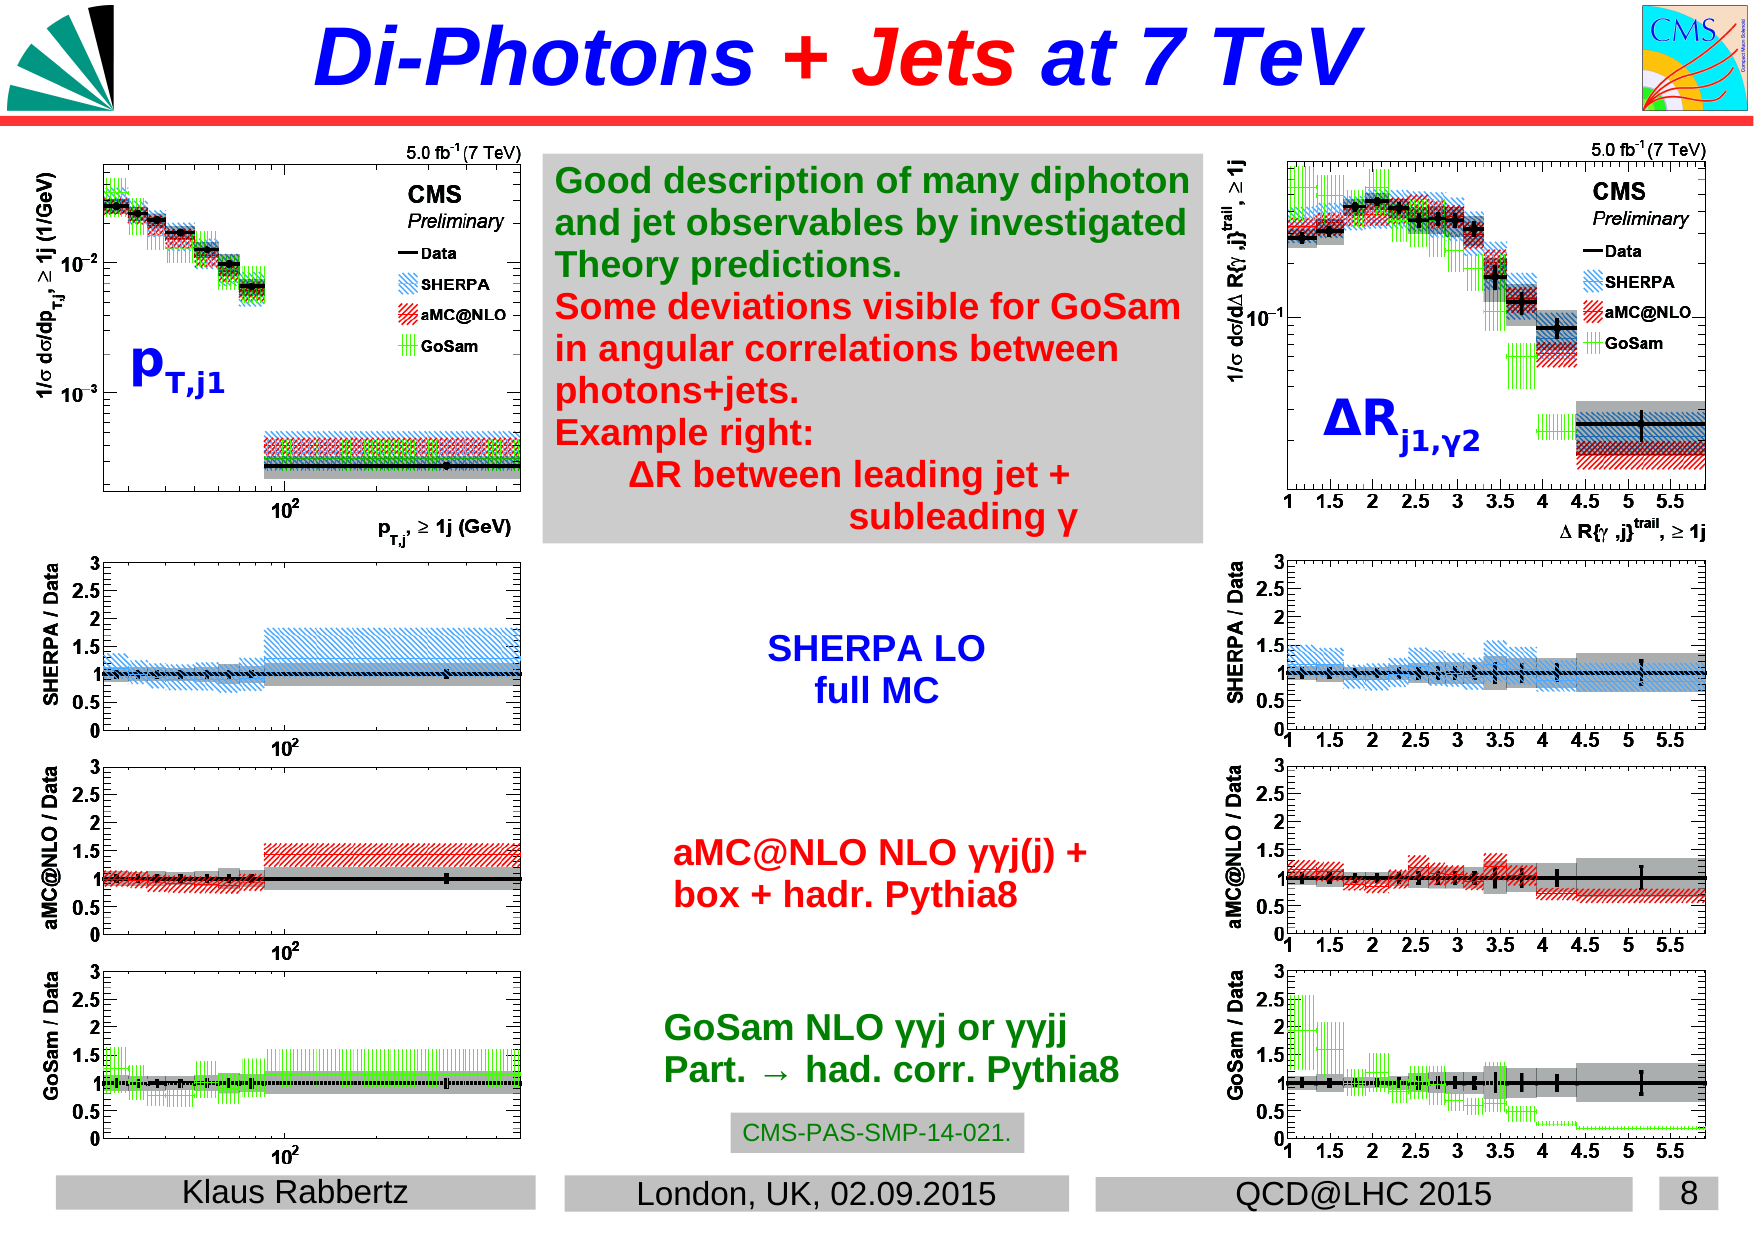

# Di-Photons + Jets at 7 TeV
Good description of many diphoton
and jet observables by investigated
Theory predictions.
Some deviations visible for GoSam
in angular correlations between
photons+jets.
Example right:
 ΔR between leading jet +
 subleading γ
pT,j1
ΔRj1,γ2
SHERPA LO
full MC
aMC@NLO NLO γγj(j) +
box + hadr. Pythia8
GoSam NLO γγj or γγjj
Part. → had. corr. Pythia8
CMS-PAS-SMP-14-021.